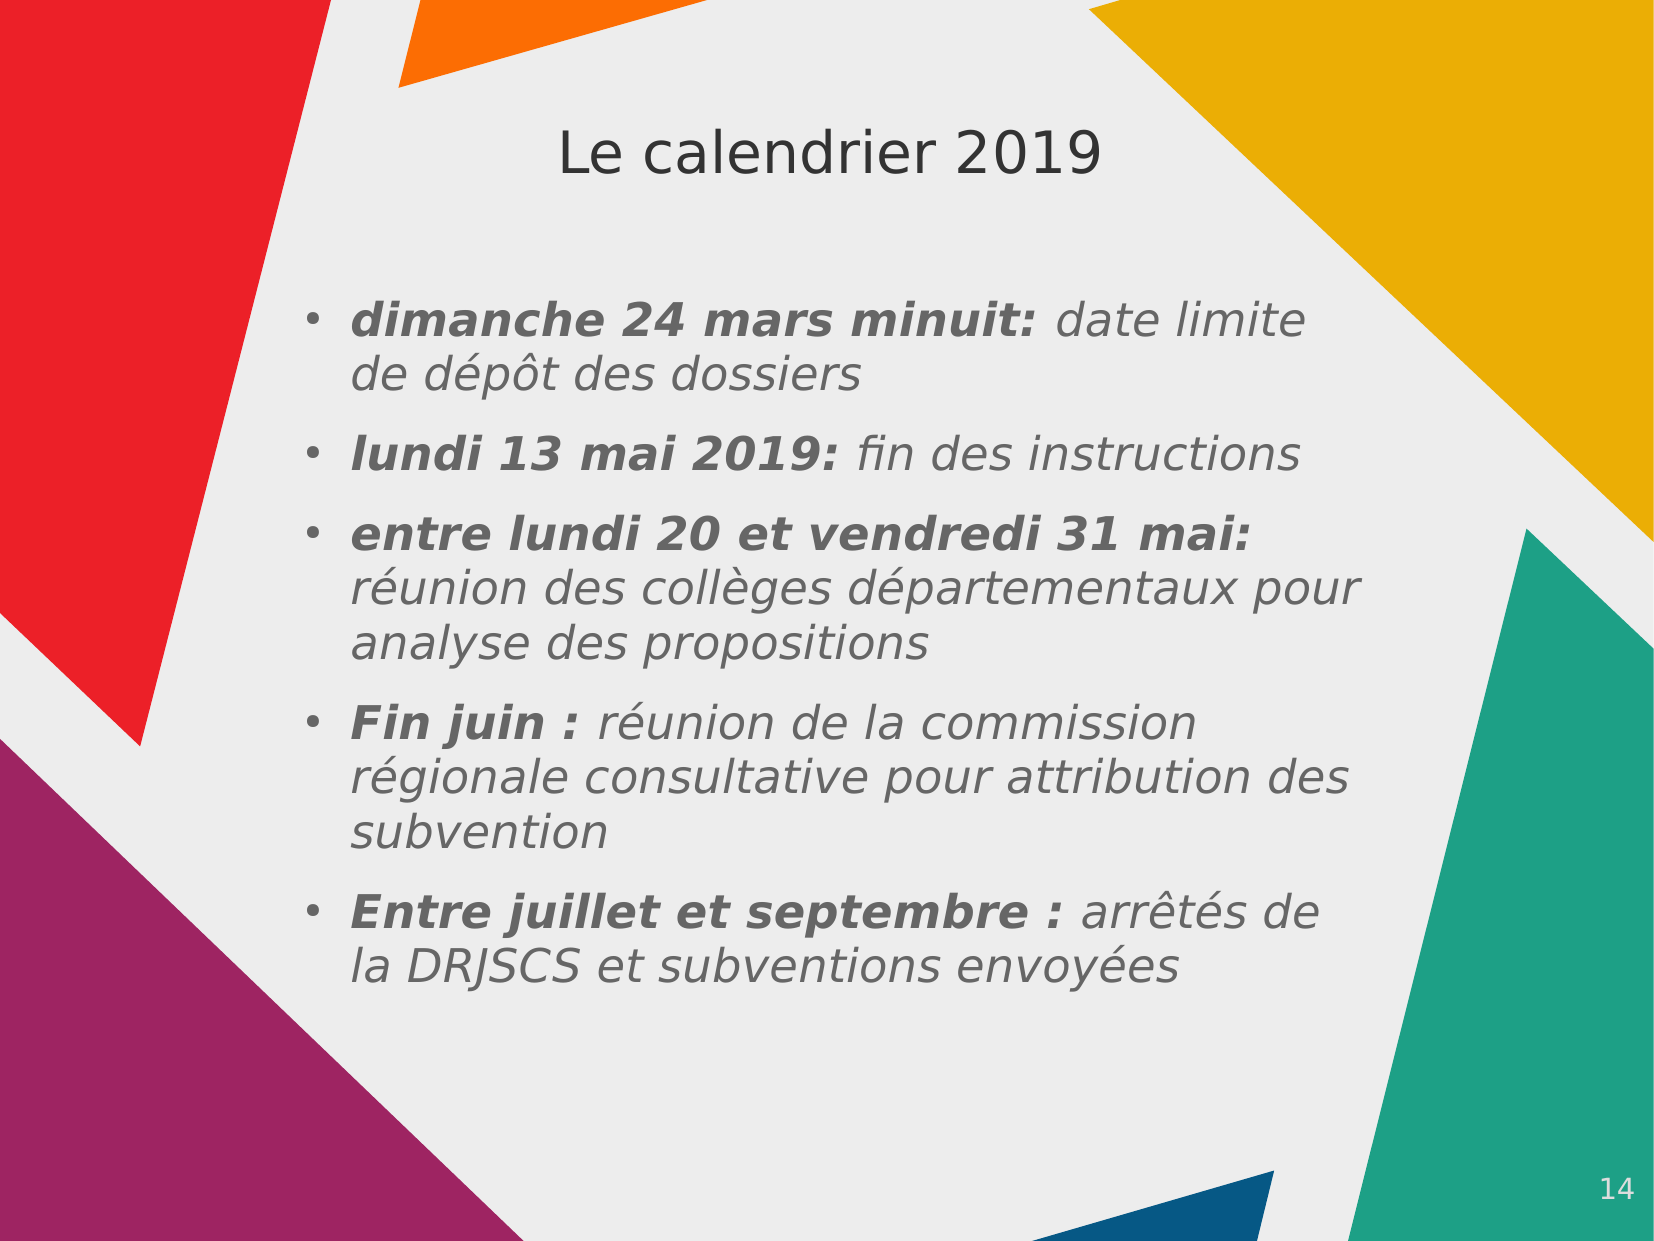

# Le calendrier 2019
dimanche 24 mars minuit: date limite de dépôt des dossiers
lundi 13 mai 2019: fin des instructions
entre lundi 20 et vendredi 31 mai: réunion des collèges départementaux pour analyse des propositions
Fin juin : réunion de la commission régionale consultative pour attribution des subvention
Entre juillet et septembre : arrêtés de la DRJSCS et subventions envoyées
14